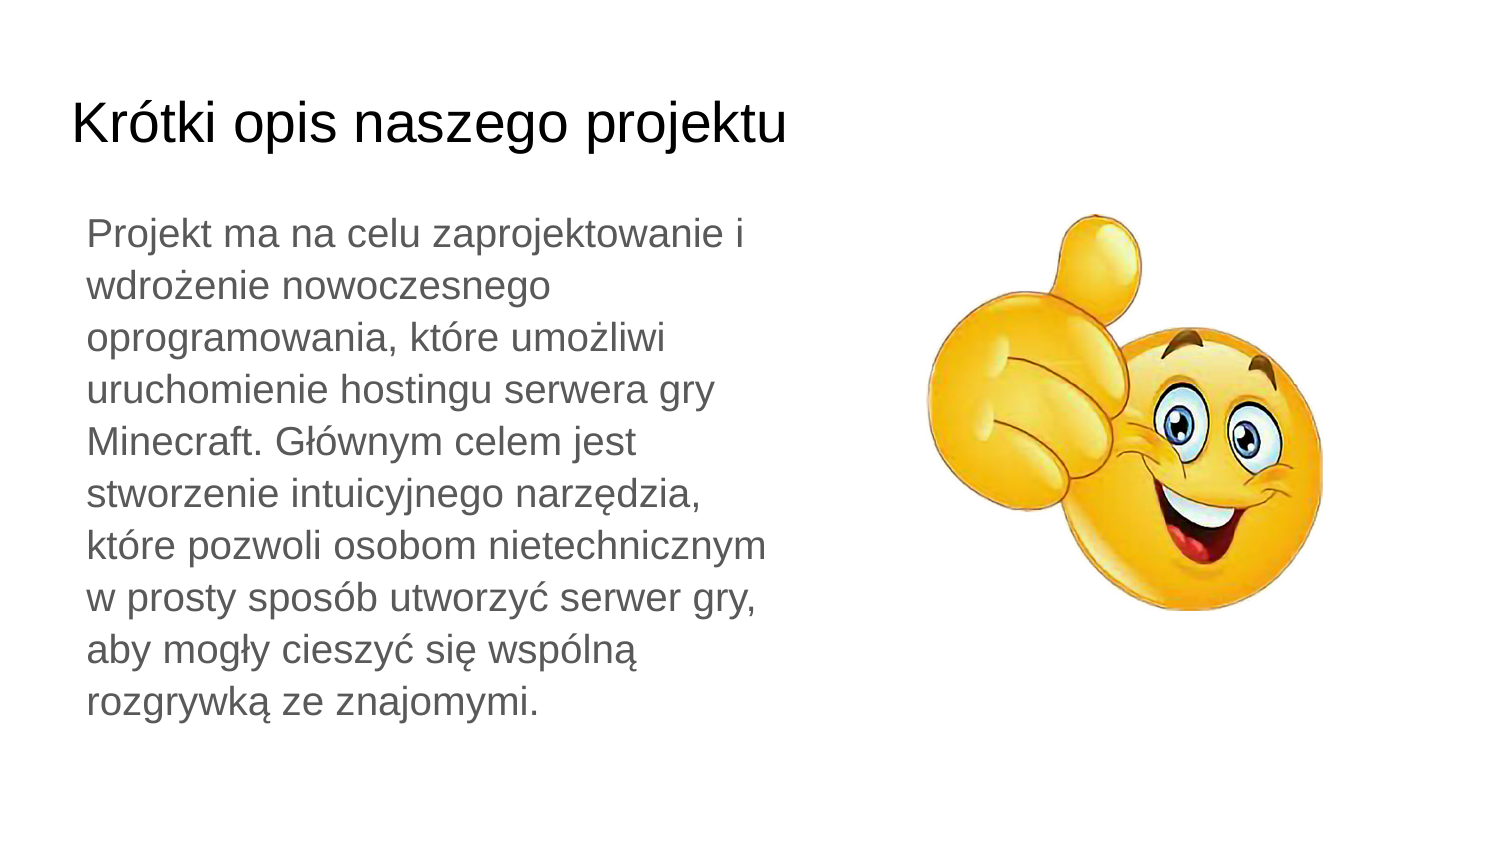

# Krótki opis naszego projektu
Projekt ma na celu zaprojektowanie i wdrożenie nowoczesnego oprogramowania, które umożliwi uruchomienie hostingu serwera gry Minecraft. Głównym celem jest stworzenie intuicyjnego narzędzia, które pozwoli osobom nietechnicznym w prosty sposób utworzyć serwer gry, aby mogły cieszyć się wspólną rozgrywką ze znajomymi.